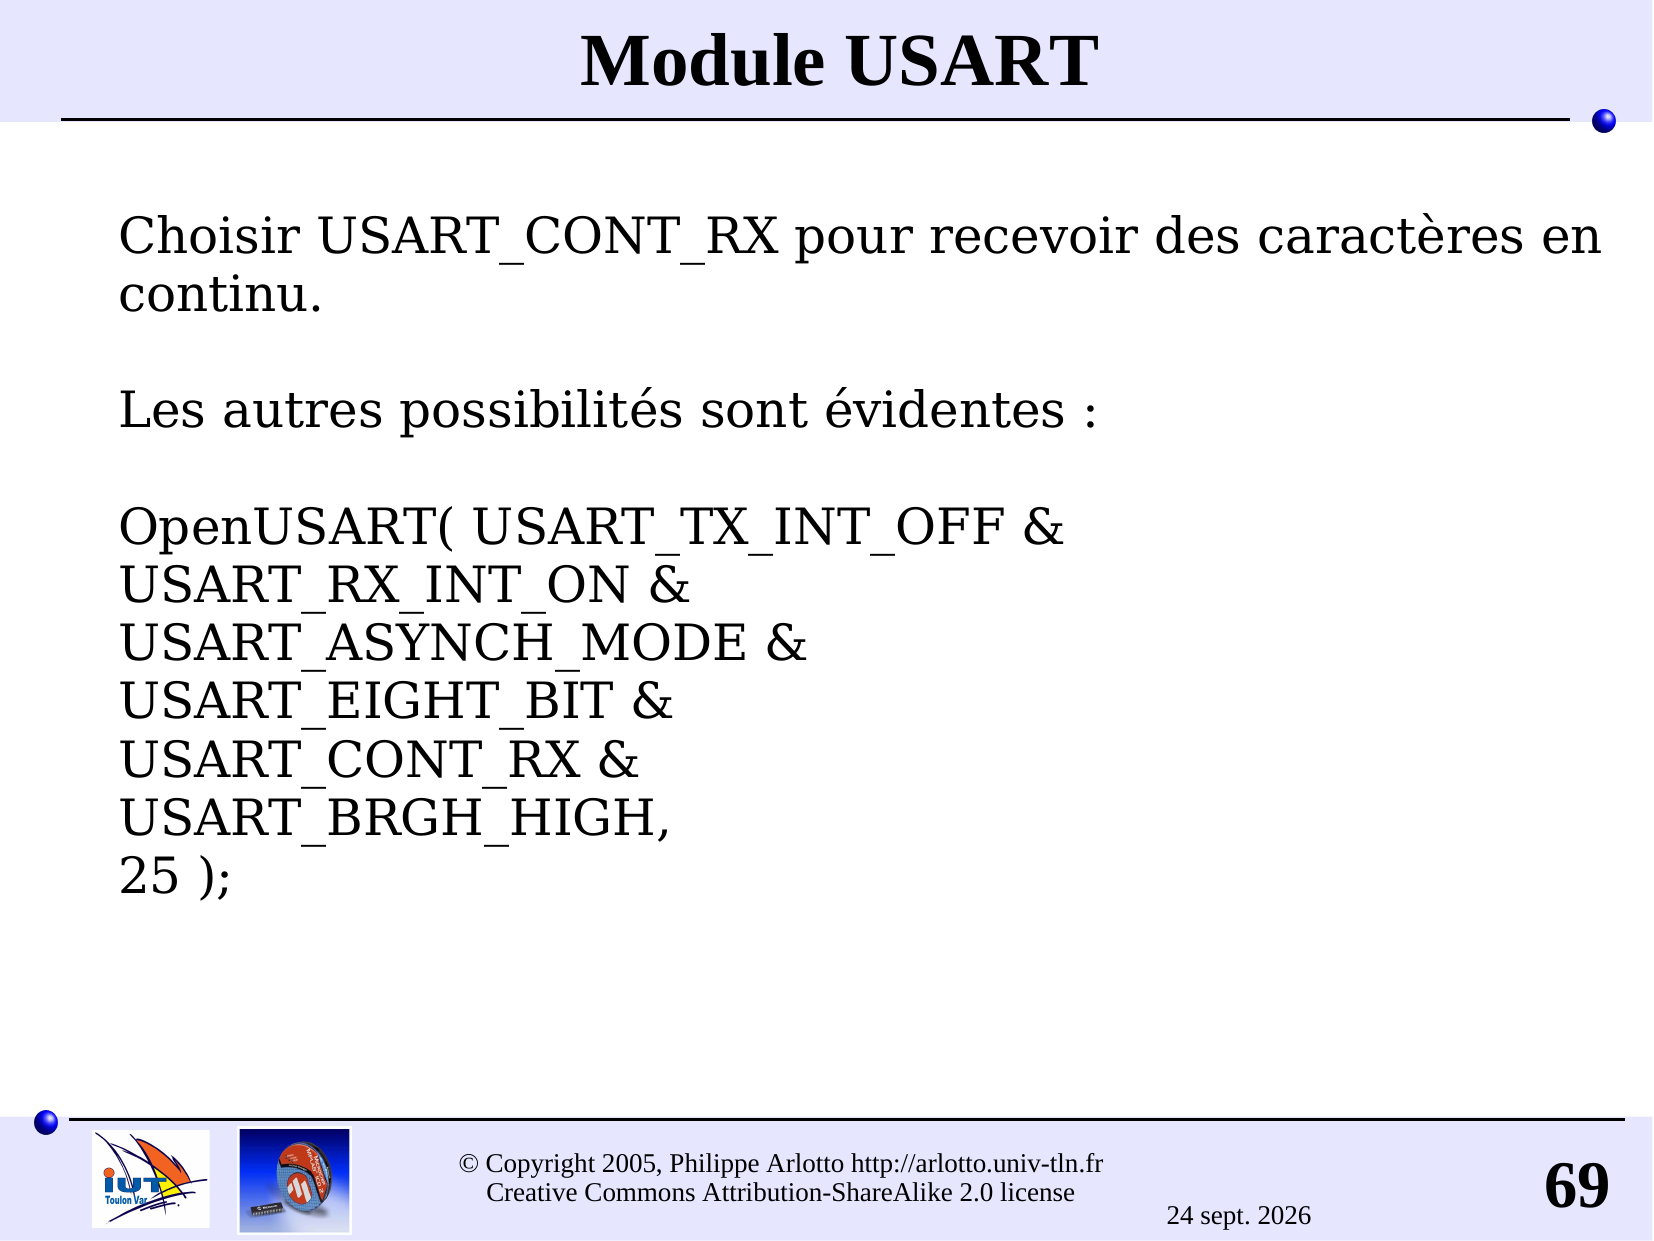

# Module USART
Choisir USART_CONT_RX pour recevoir des caractères en
continu.
Les autres possibilités sont évidentes :
OpenUSART( USART_TX_INT_OFF &
USART_RX_INT_ON &
USART_ASYNCH_MODE &
USART_EIGHT_BIT &
USART_CONT_RX &
USART_BRGH_HIGH,
25 );